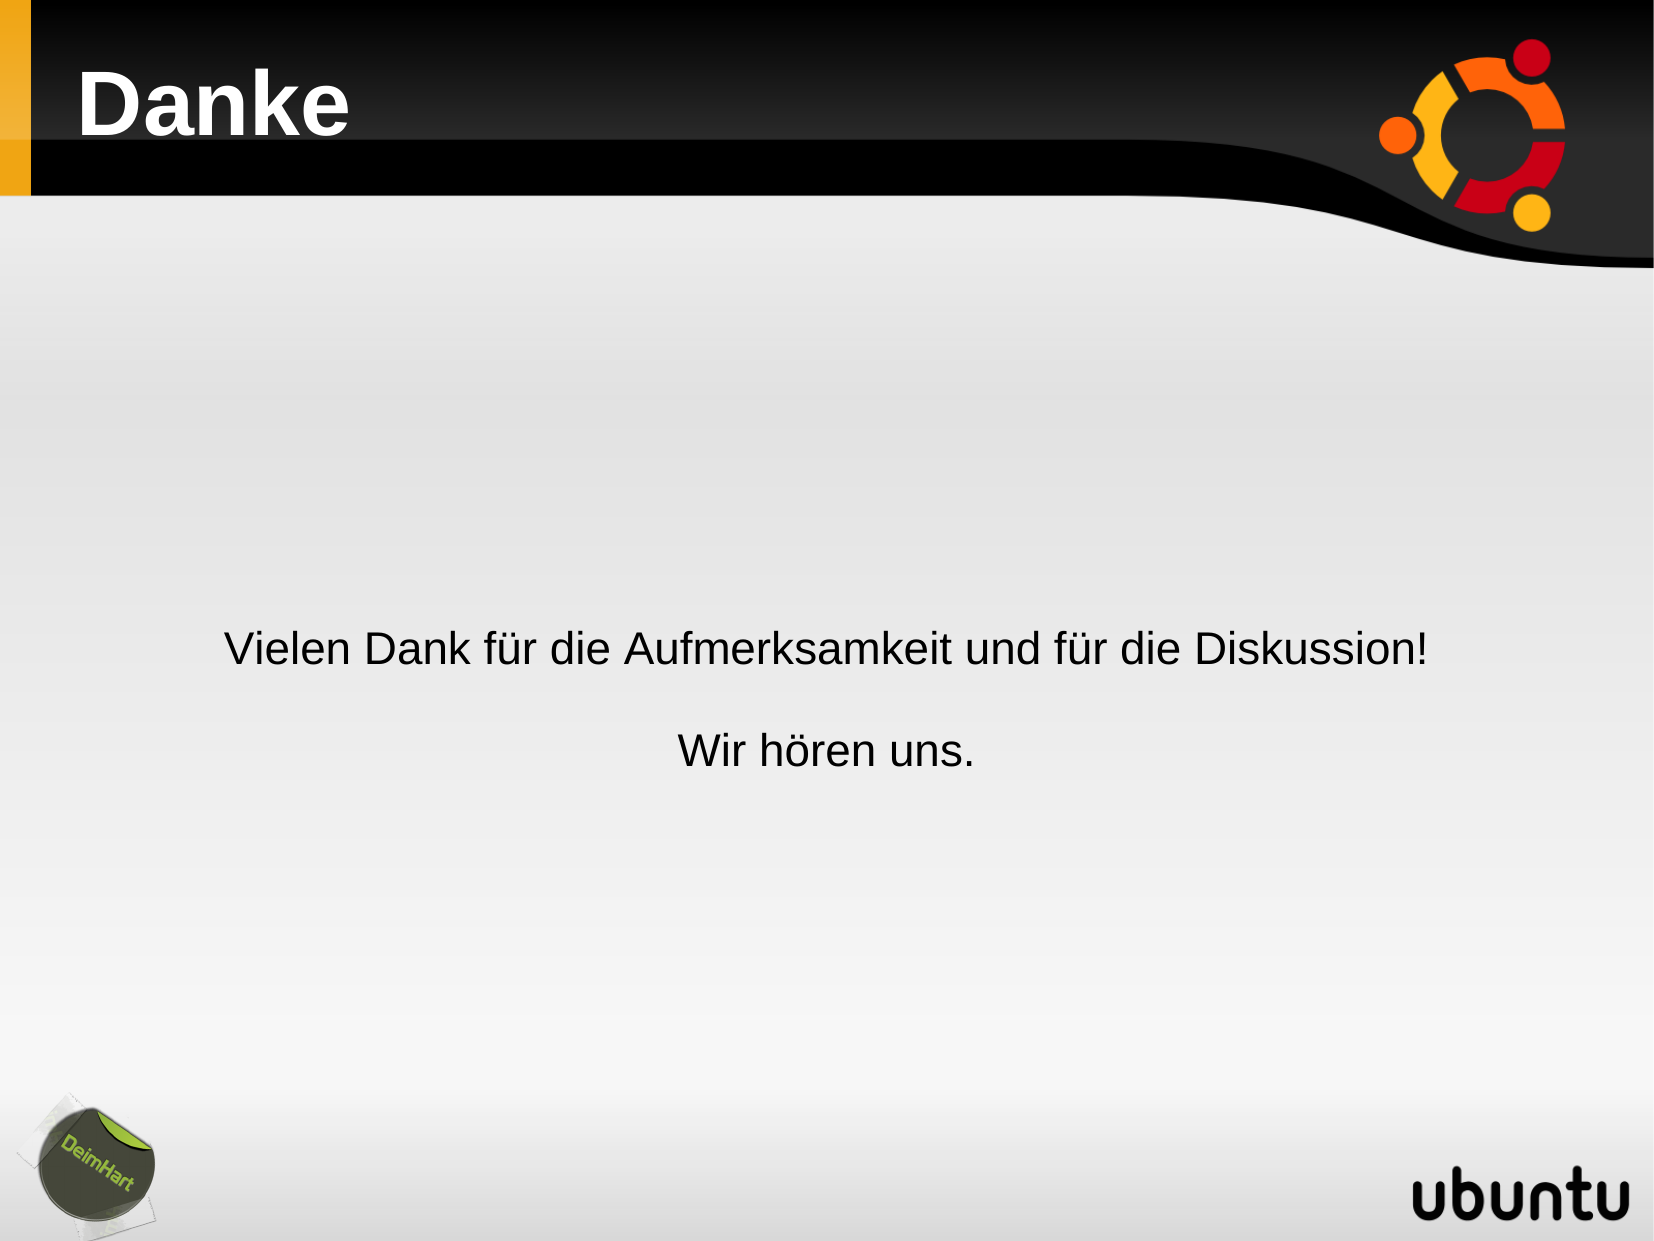

# Danke
Vielen Dank für die Aufmerksamkeit und für die Diskussion!
Wir hören uns.